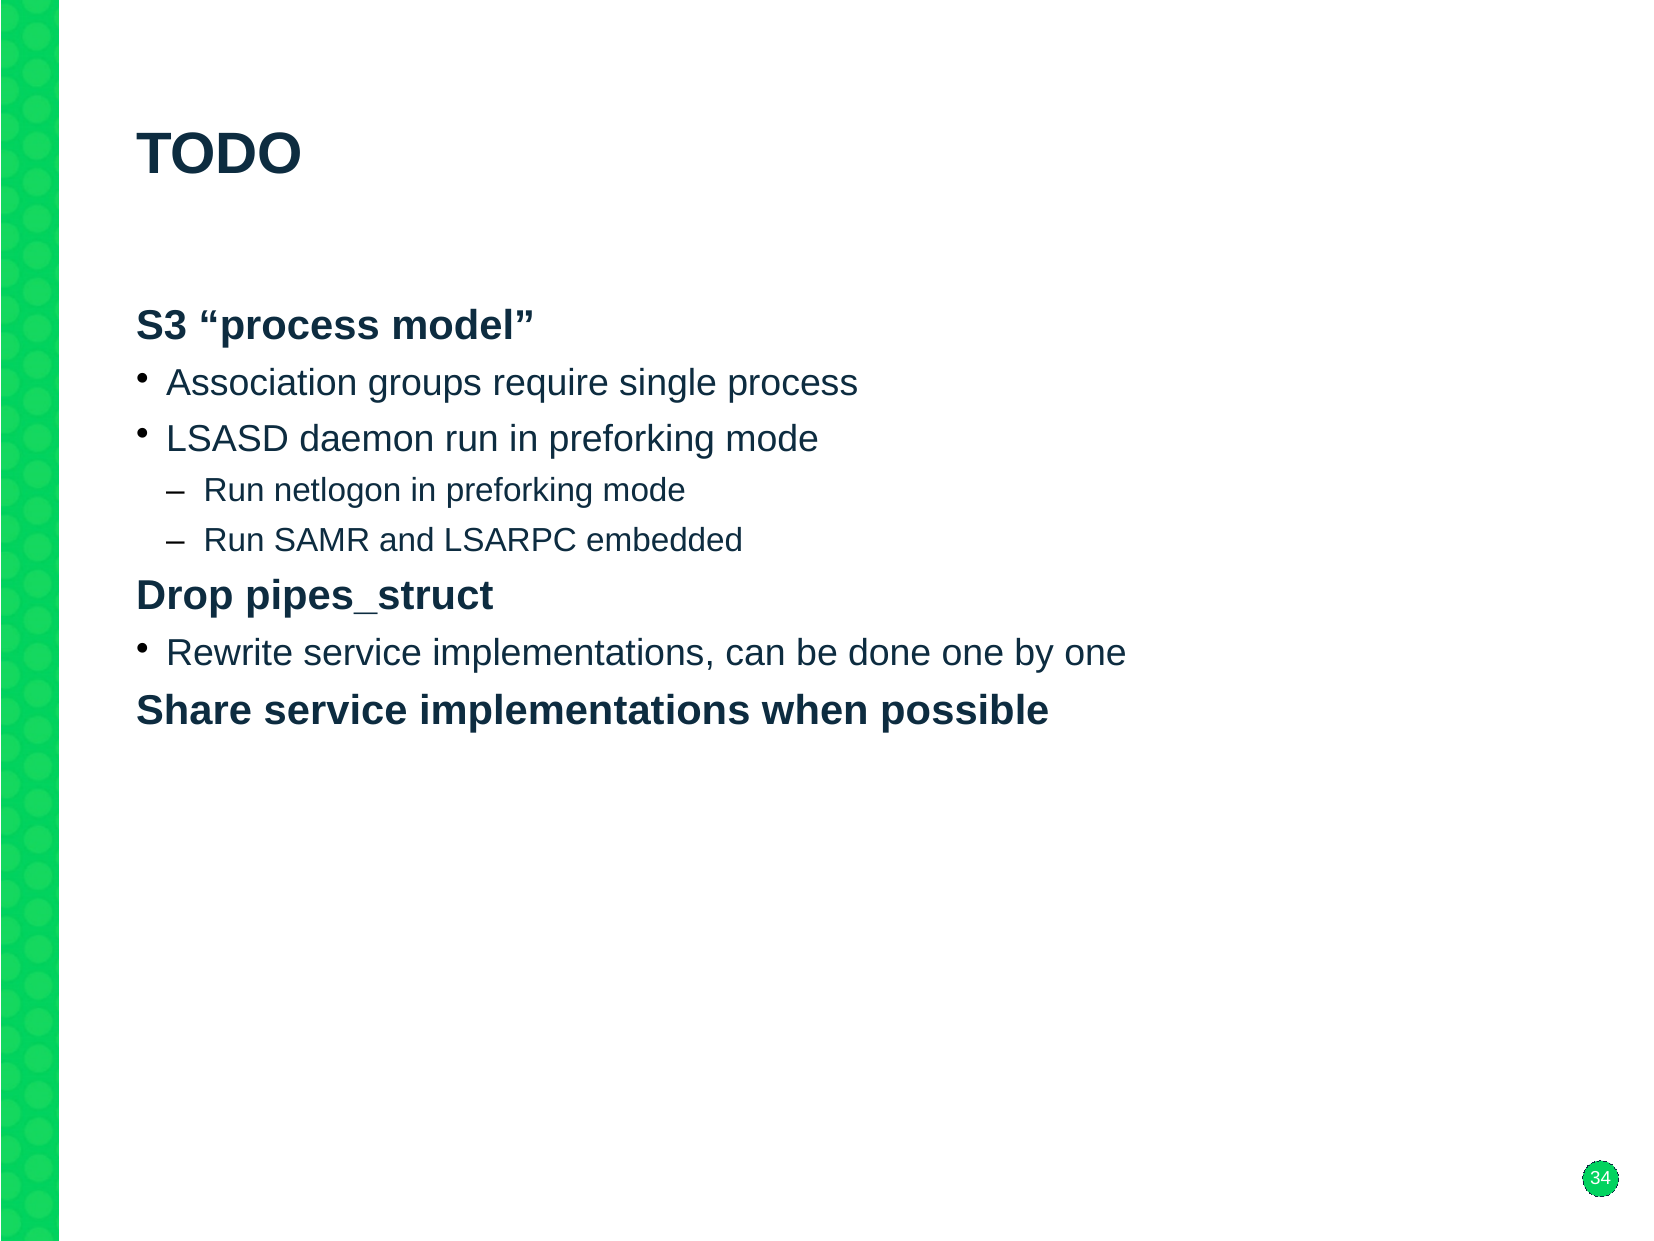

# TODO
S3 “process model”
Association groups require single process
LSASD daemon run in preforking mode
Run netlogon in preforking mode
Run SAMR and LSARPC embedded
Drop pipes_struct
Rewrite service implementations, can be done one by one
Share service implementations when possible
34